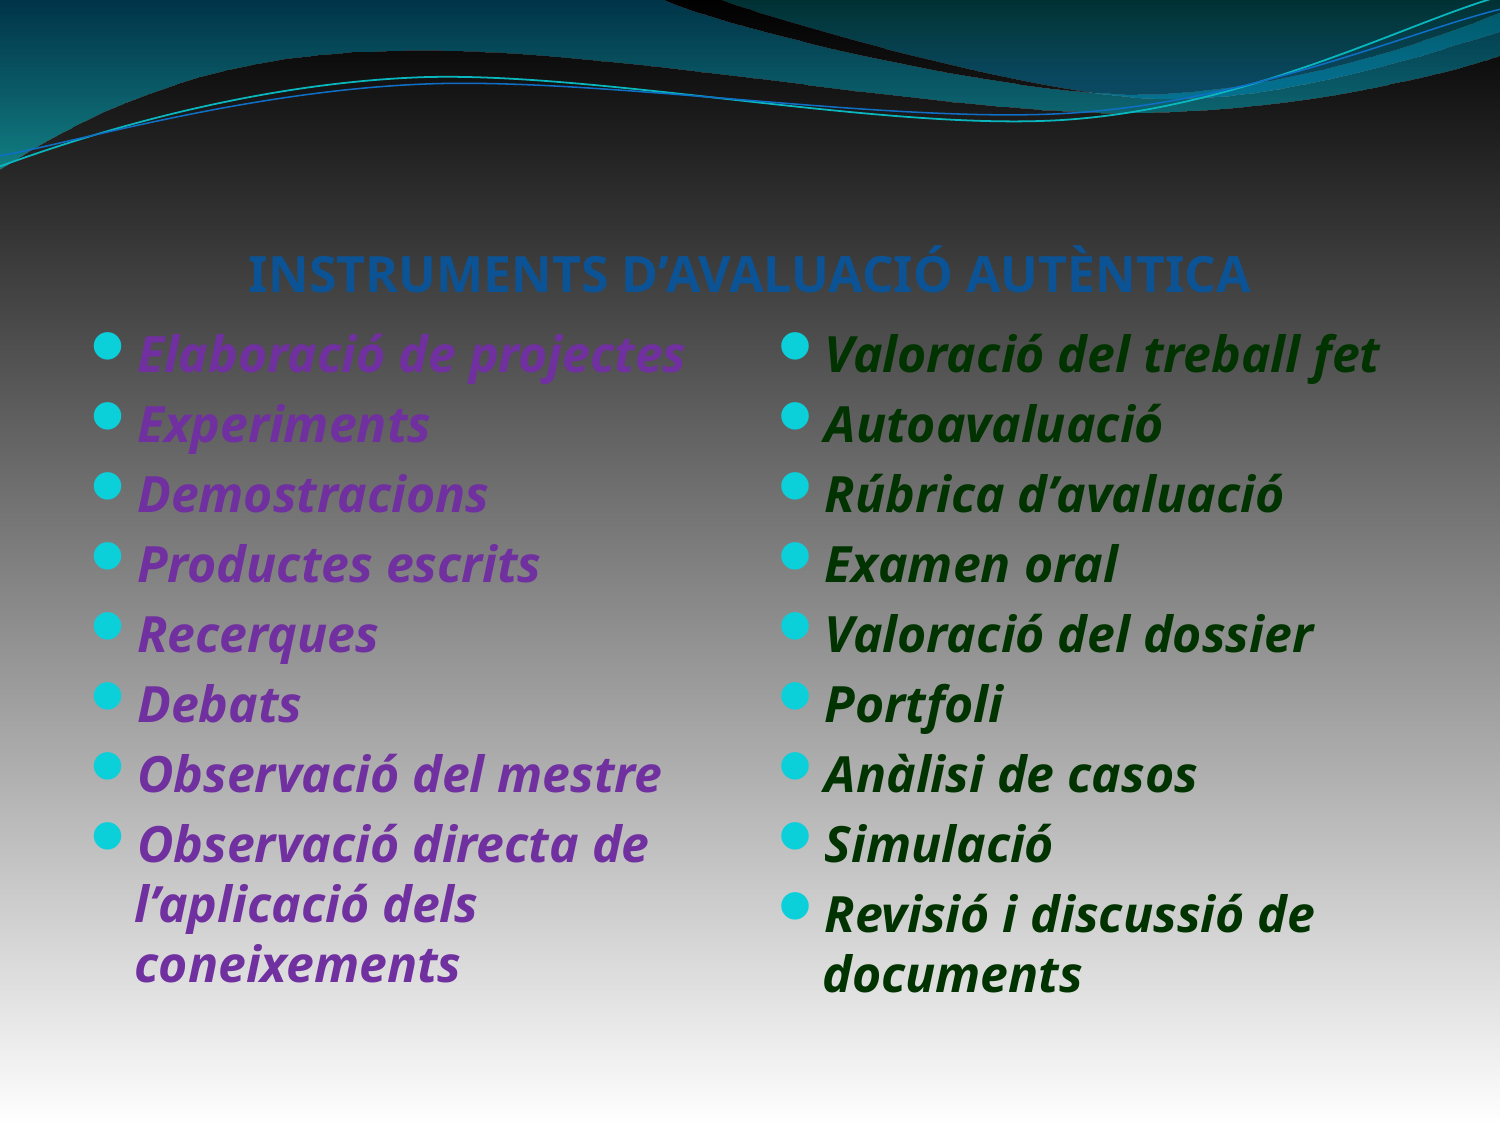

# INSTRUMENTS D’AVALUACIÓ AUTÈNTICA
Elaboració de projectes
Experiments
Demostracions
Productes escrits
Recerques
Debats
Observació del mestre
Observació directa de l’aplicació dels coneixements
Valoració del treball fet
Autoavaluació
Rúbrica d’avaluació
Examen oral
Valoració del dossier
Portfoli
Anàlisi de casos
Simulació
Revisió i discussió de documents